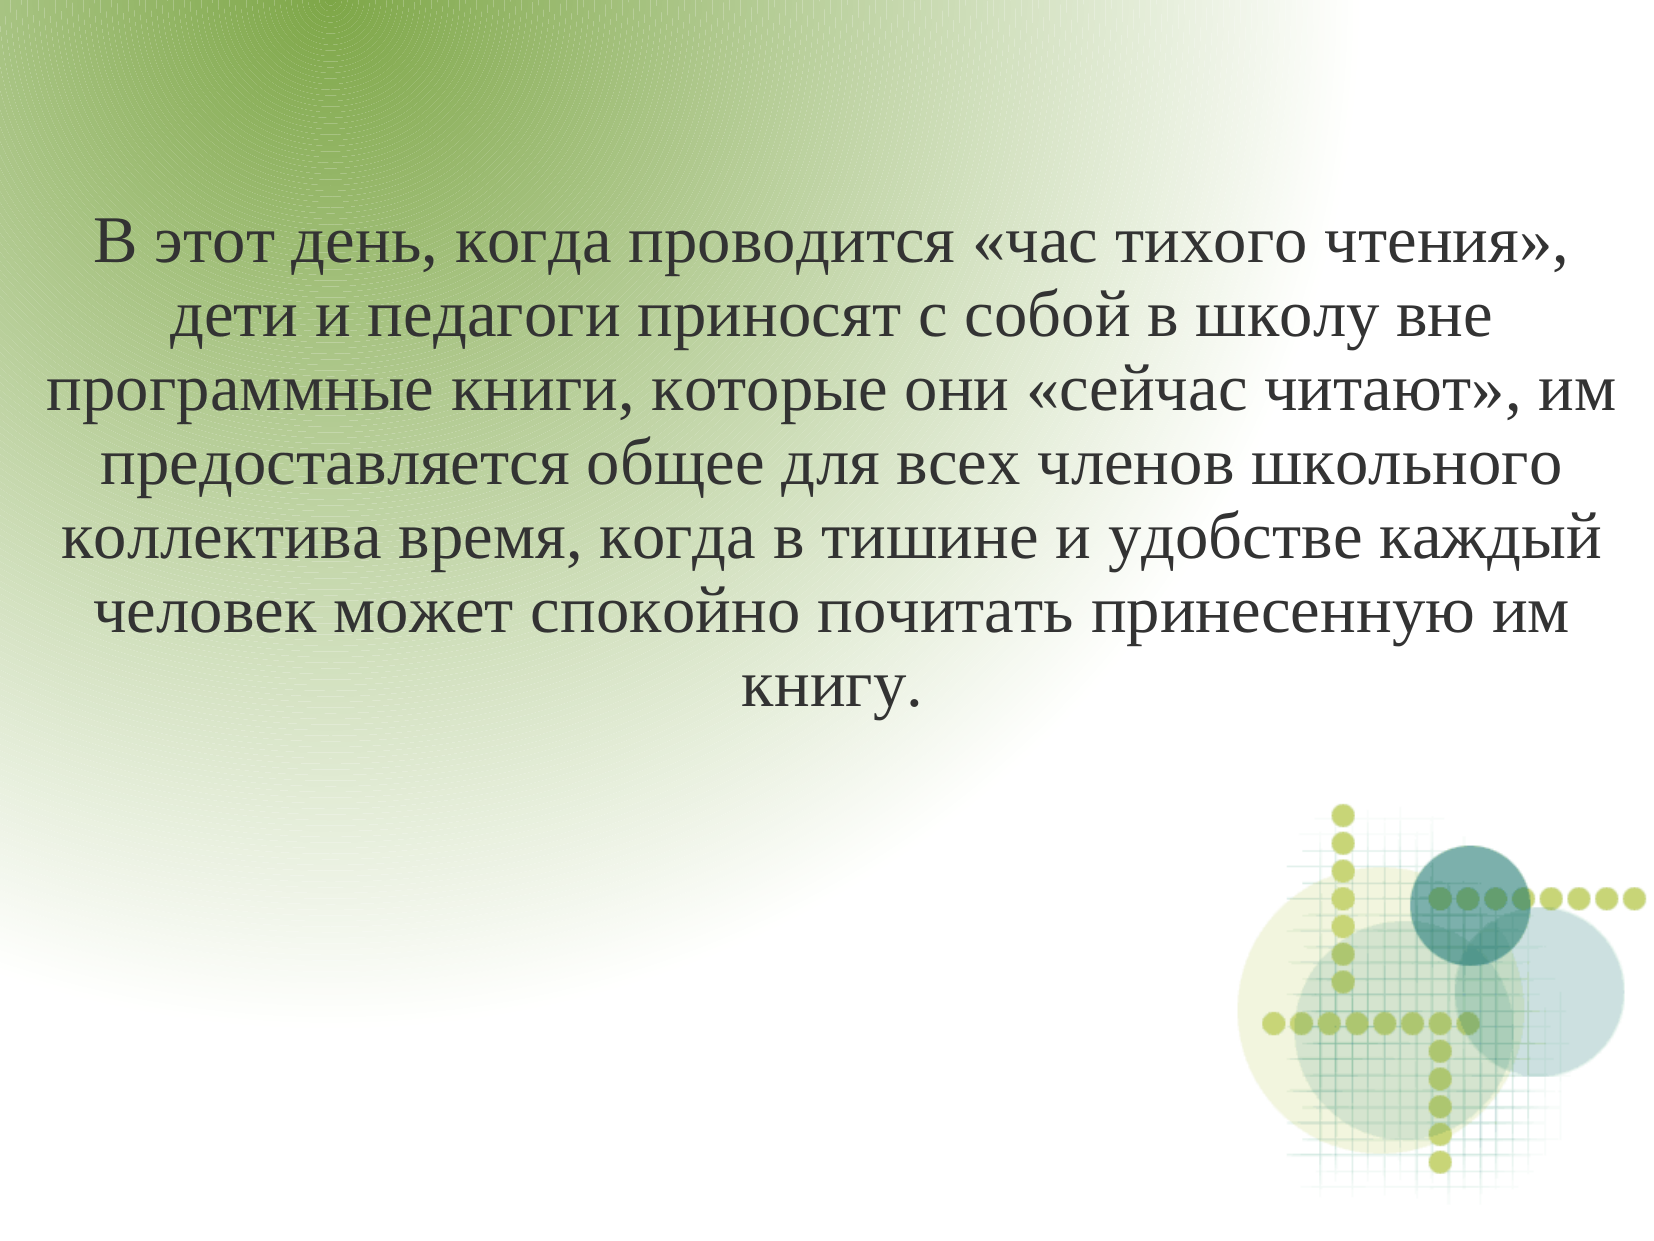

# В этот день, когда проводится «час тихого чтения», дети и педагоги приносят с собой в школу вне программные книги, которые они «сейчас читают», им предоставляется общее для всех членов школьного коллектива время, когда в тишине и удобстве каждый человек может спокойно почитать принесенную им книгу.